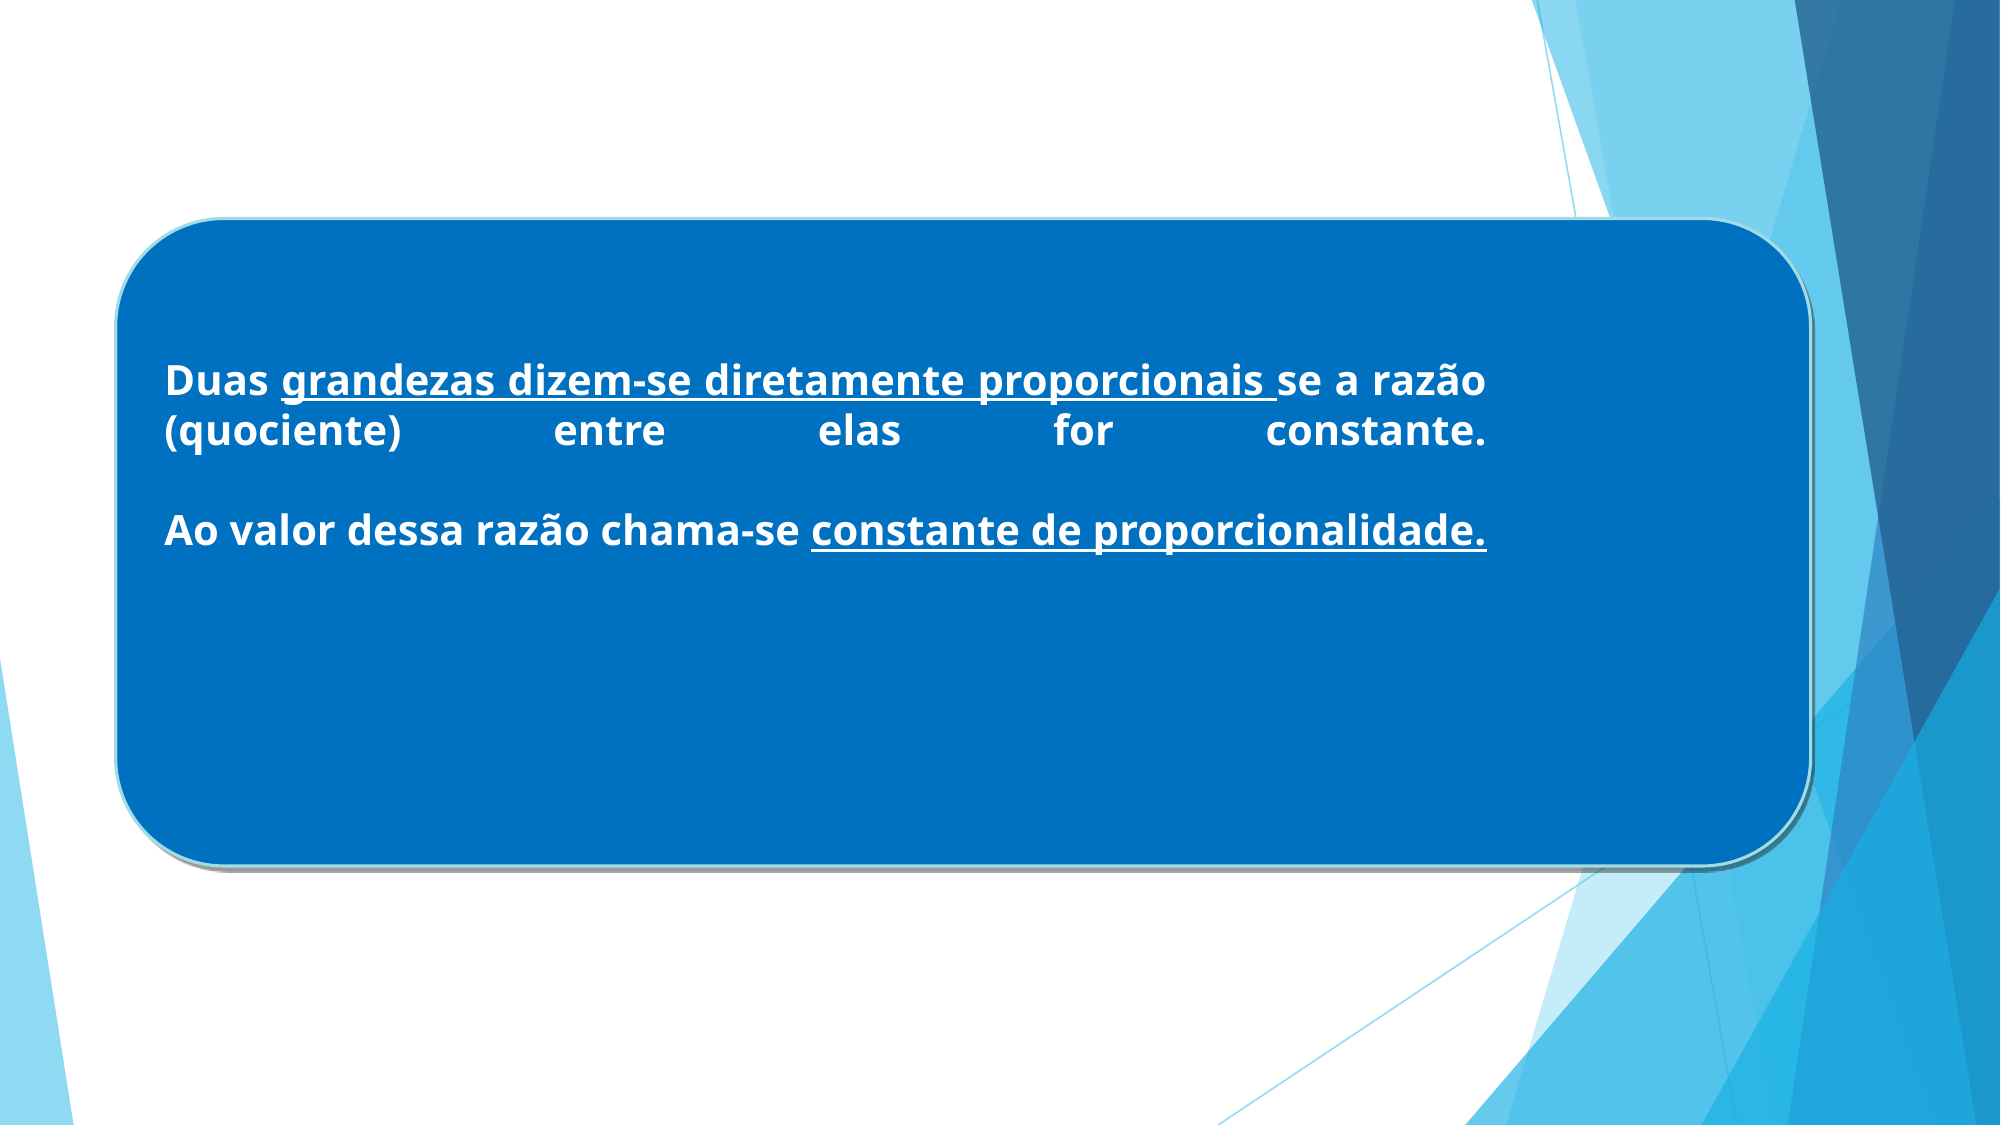

# Duas grandezas dizem-se diretamente proporcionais se a razão (quociente) entre elas for constante. Ao valor dessa razão chama-se constante de proporcionalidade.